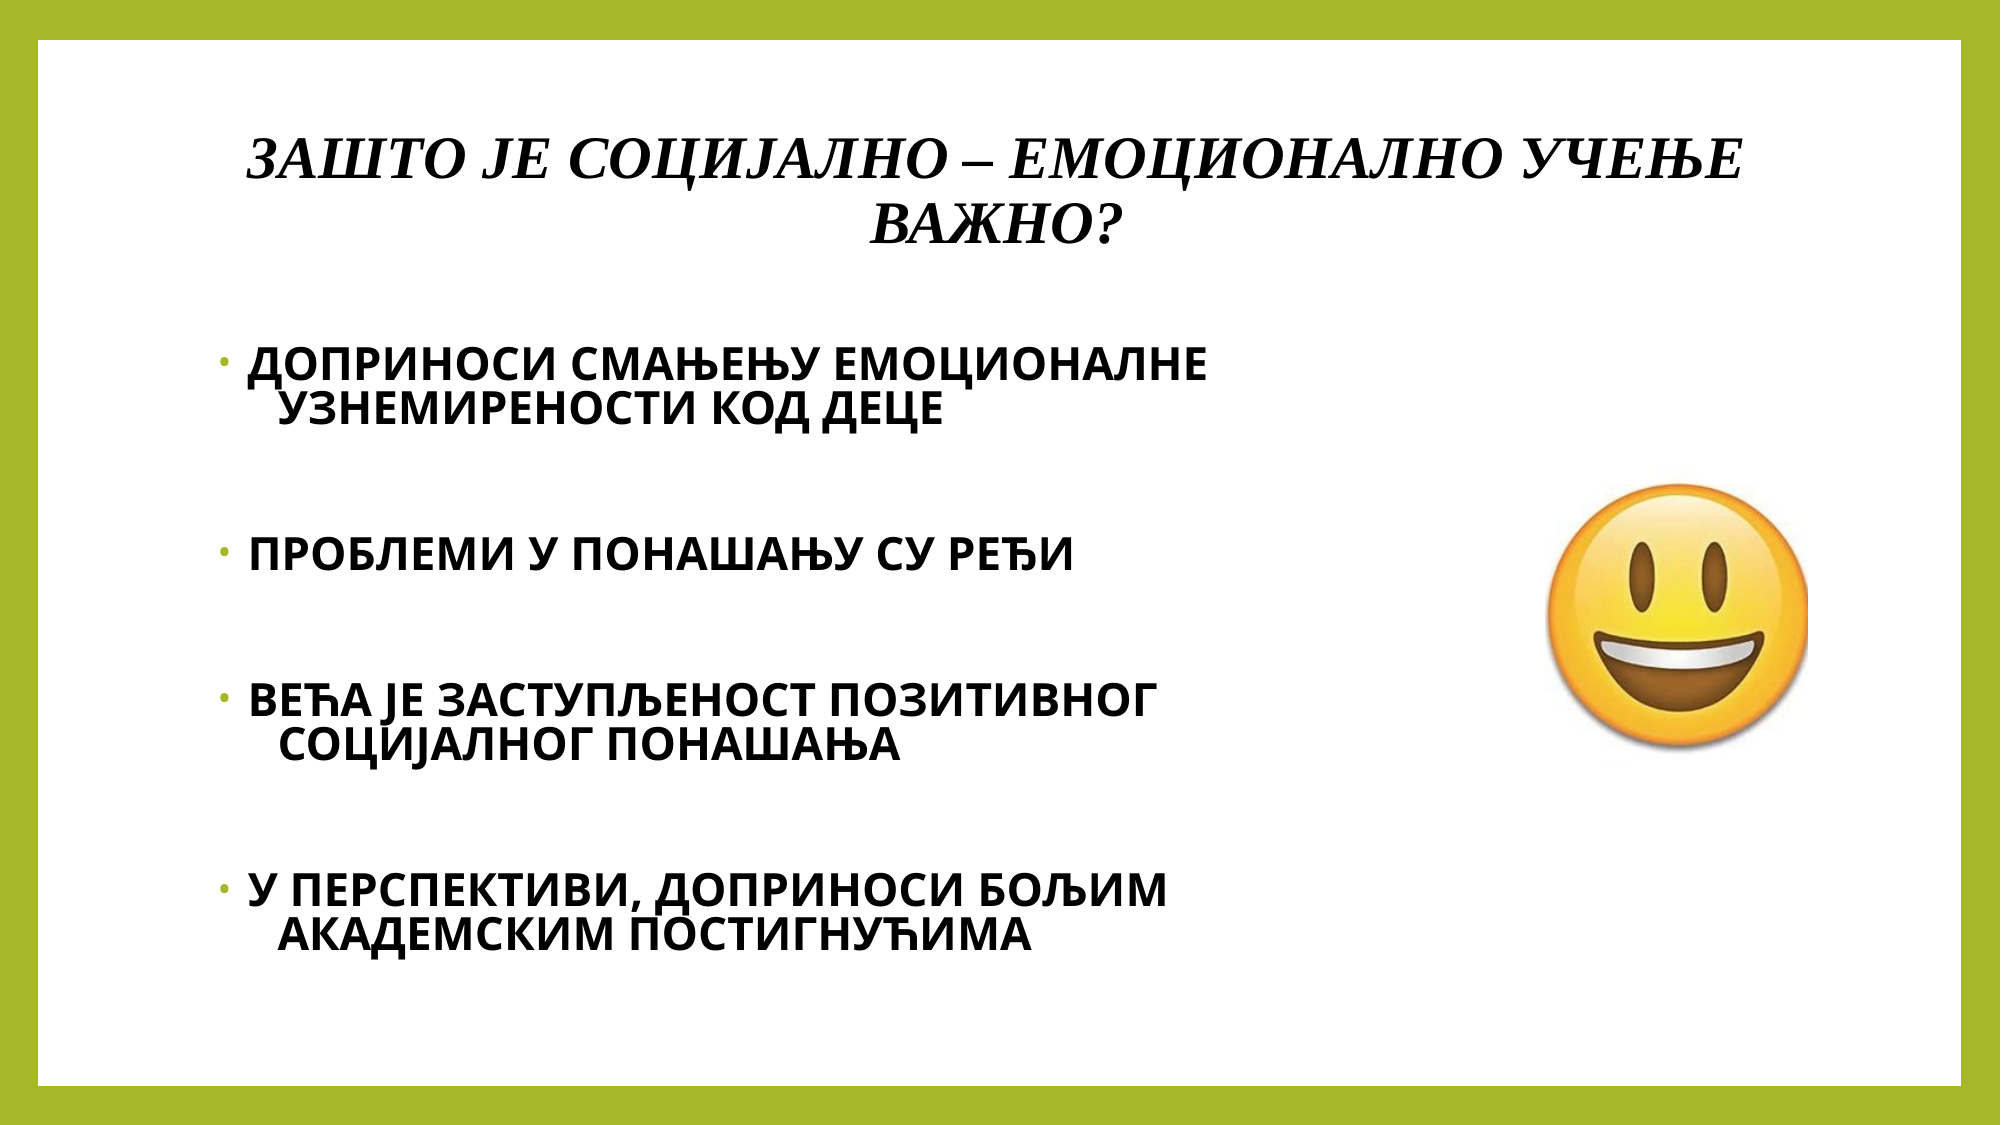

# ЗАШТО ЈЕ СОЦИЈАЛНО – ЕМОЦИОНАЛНО УЧЕЊЕ ВАЖНО?
ДОПРИНОСИ СМАЊЕЊУ ЕМОЦИОНАЛНЕ УЗНЕМИРЕНОСТИ КОД ДЕЦЕ
ПРОБЛЕМИ У ПОНАШАЊУ СУ РЕЂИ
ВЕЋА ЈЕ ЗАСТУПЉЕНОСТ ПОЗИТИВНОГ СОЦИЈАЛНОГ ПОНАШАЊА
У ПЕРСПЕКТИВИ, ДОПРИНОСИ БОЉИМ АКАДЕМСКИМ ПОСТИГНУЋИМА